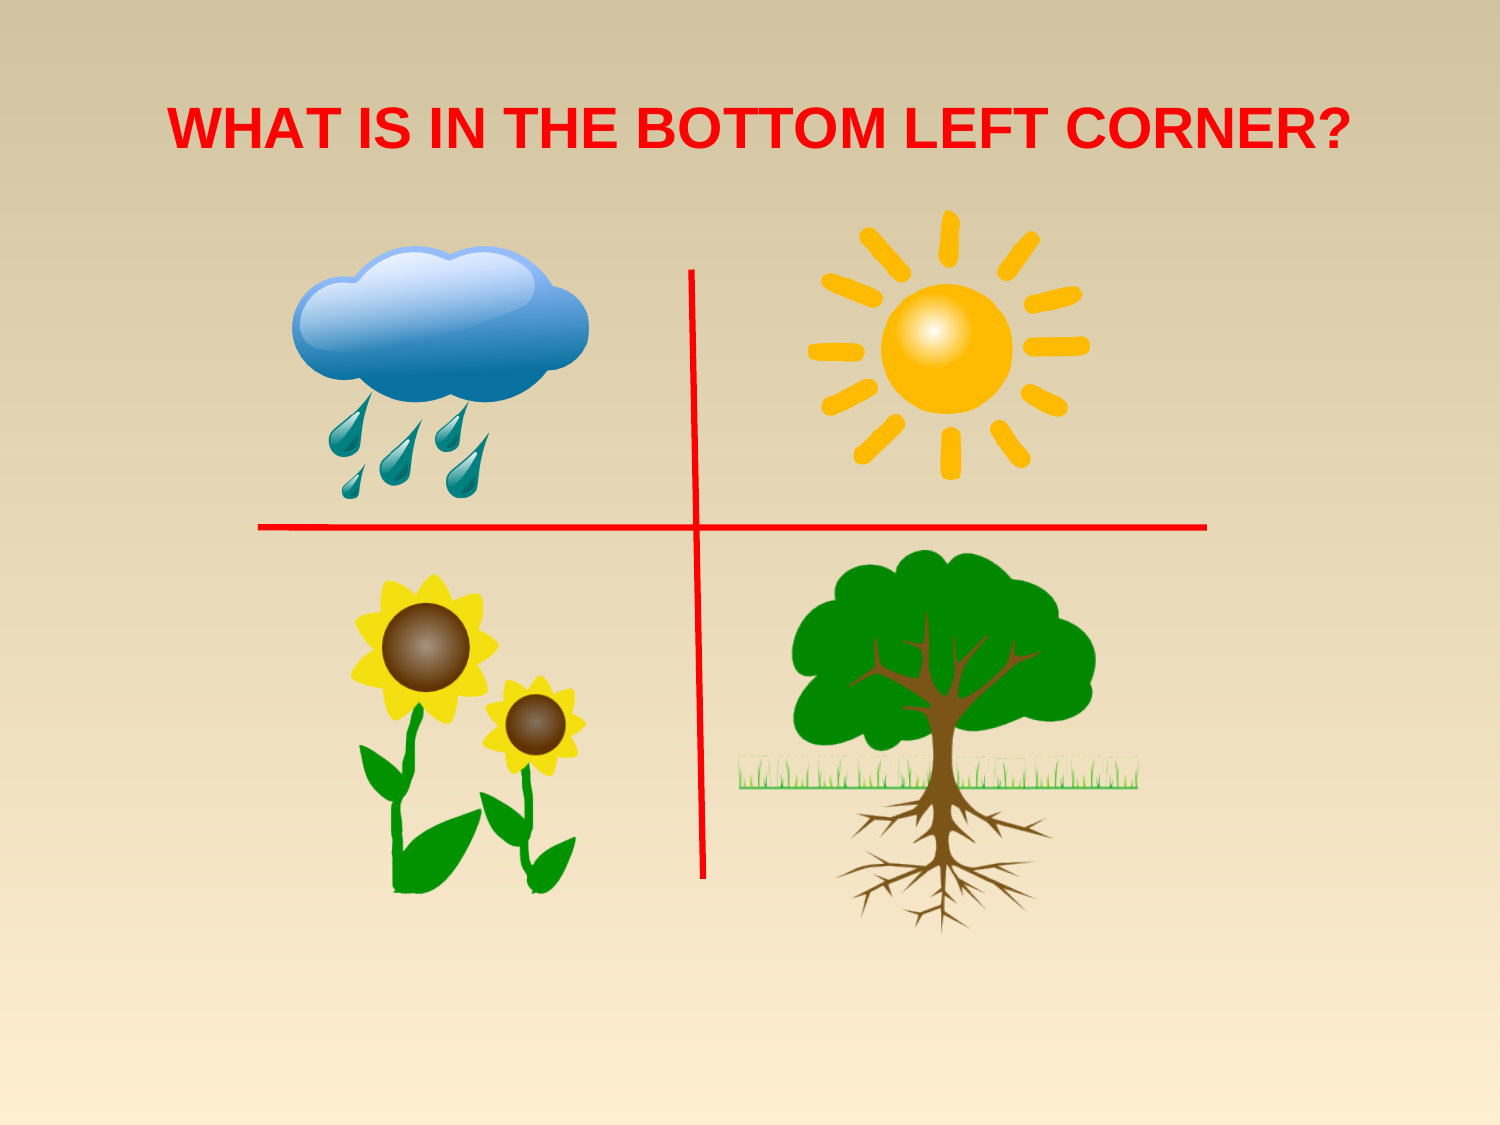

WHAT IS IN THE BOTTOM LEFT CORNER?